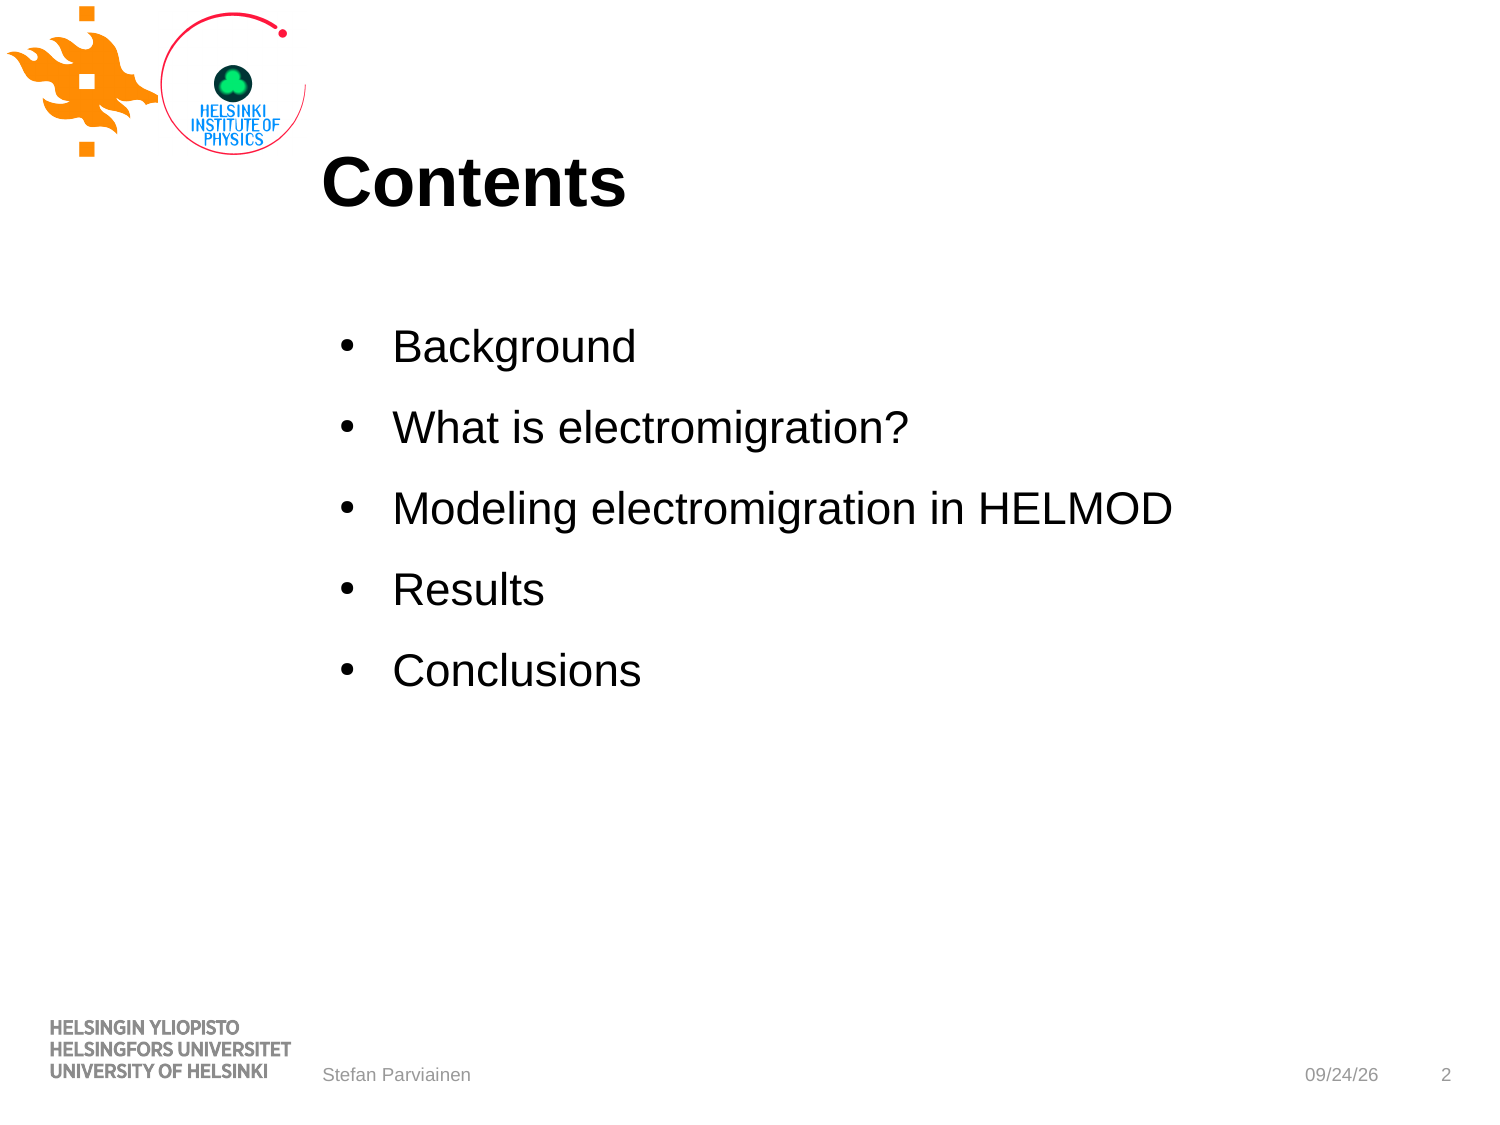

# Contents
Background
What is electromigration?
Modeling electromigration in HELMOD
Results
Conclusions
Stefan Parviainen
2